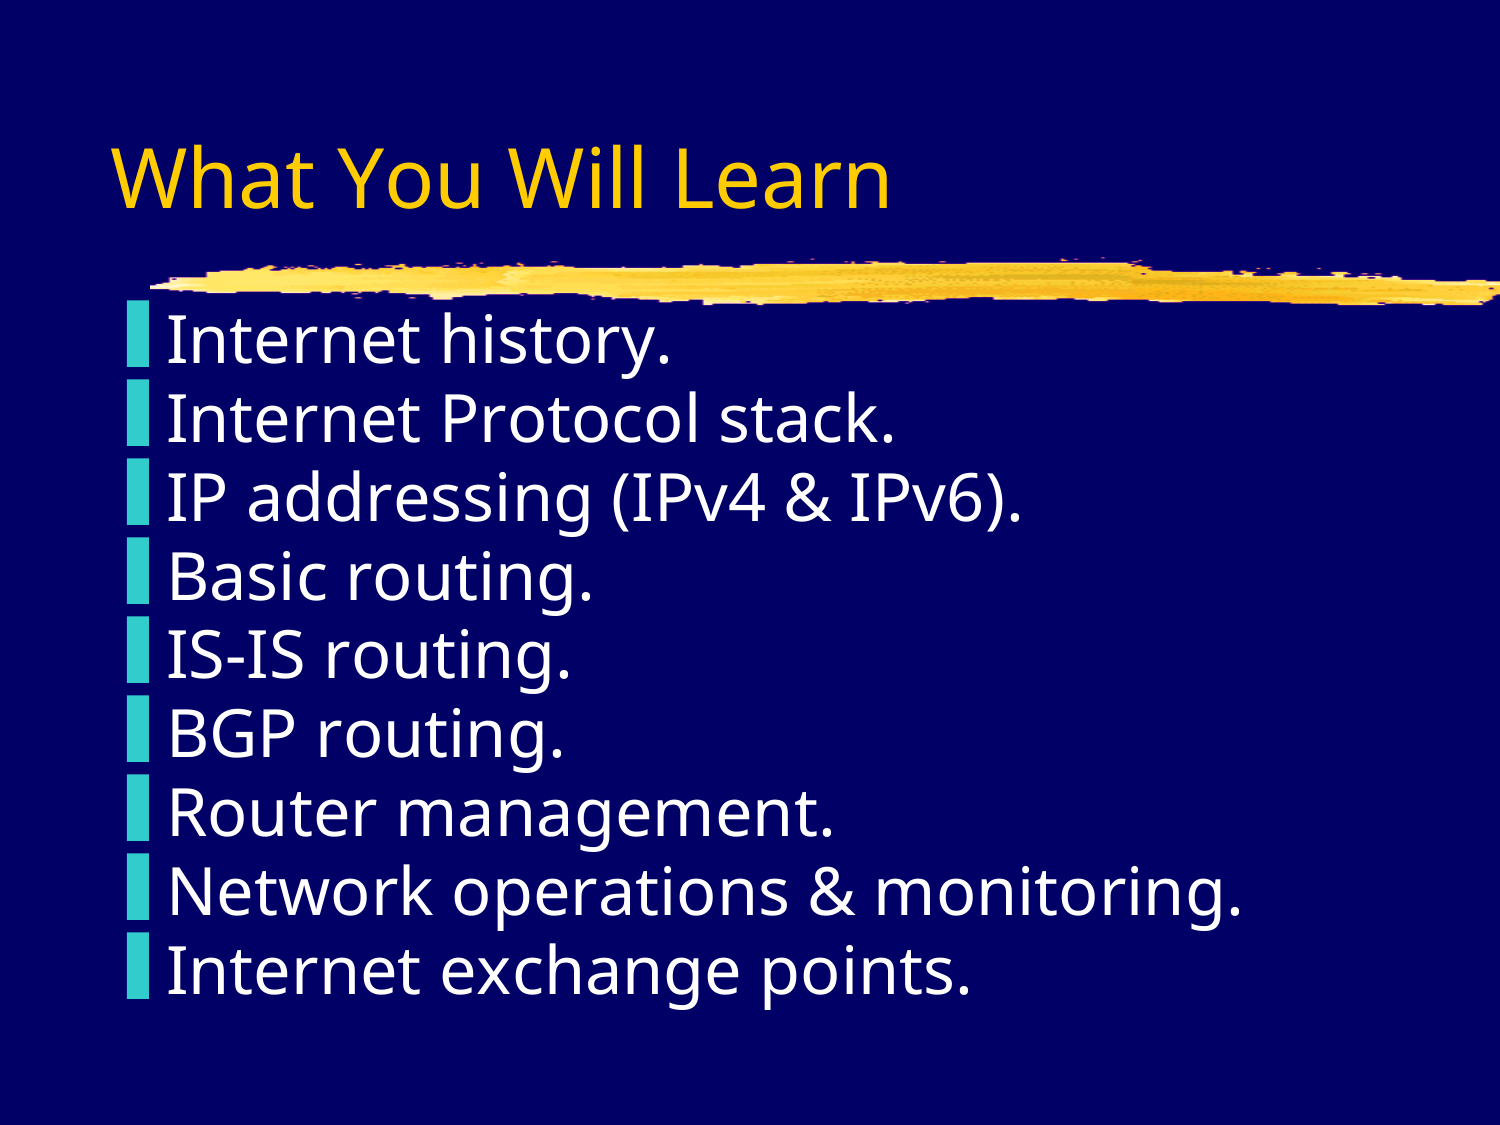

# What You Will Learn
Internet history.
Internet Protocol stack.
IP addressing (IPv4 & IPv6)‏.
Basic routing.
IS-IS routing.
BGP routing.
Router management.
Network operations & monitoring.
Internet exchange points.